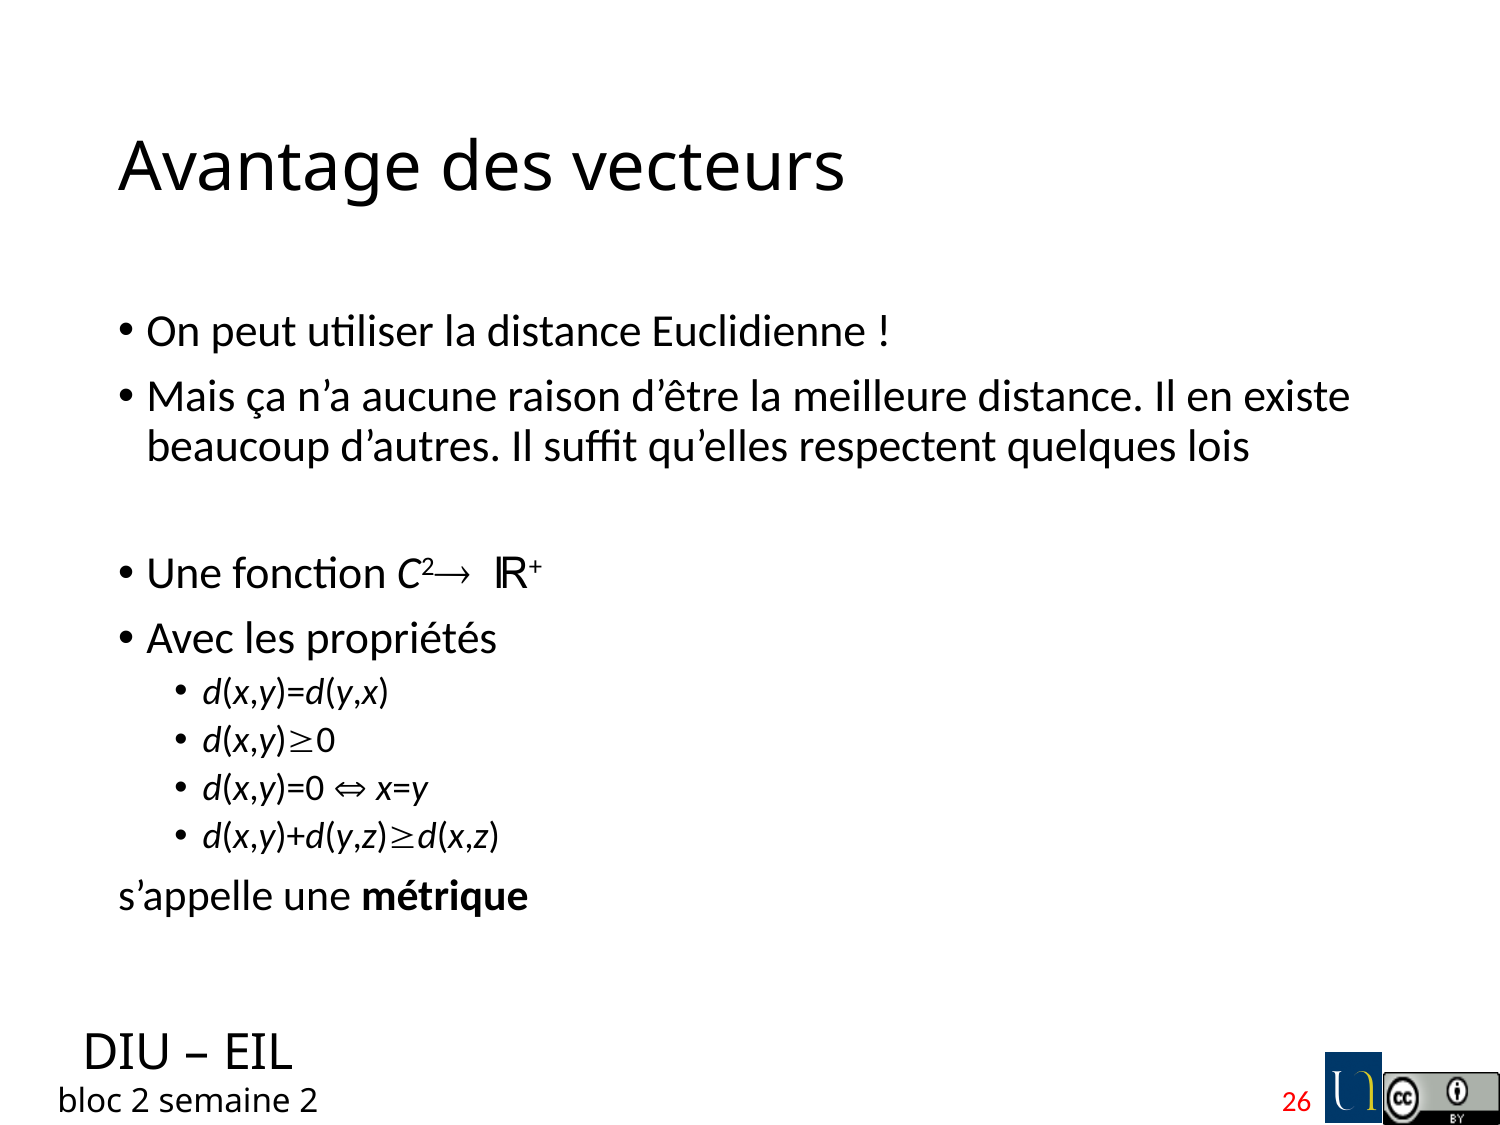

# Avantage des vecteurs
On peut utiliser la distance Euclidienne !
Mais ça n’a aucune raison d’être la meilleure distance. Il en existe beaucoup d’autres. Il suffit qu’elles respectent quelques lois
Une fonction C2 ℝ+
Avec les propriétés
d(x,y)=d(y,x)
d(x,y)0
d(x,y)=0 ⇔ x=y
d(x,y)+d(y,z)d(x,z)
s’appelle une métrique